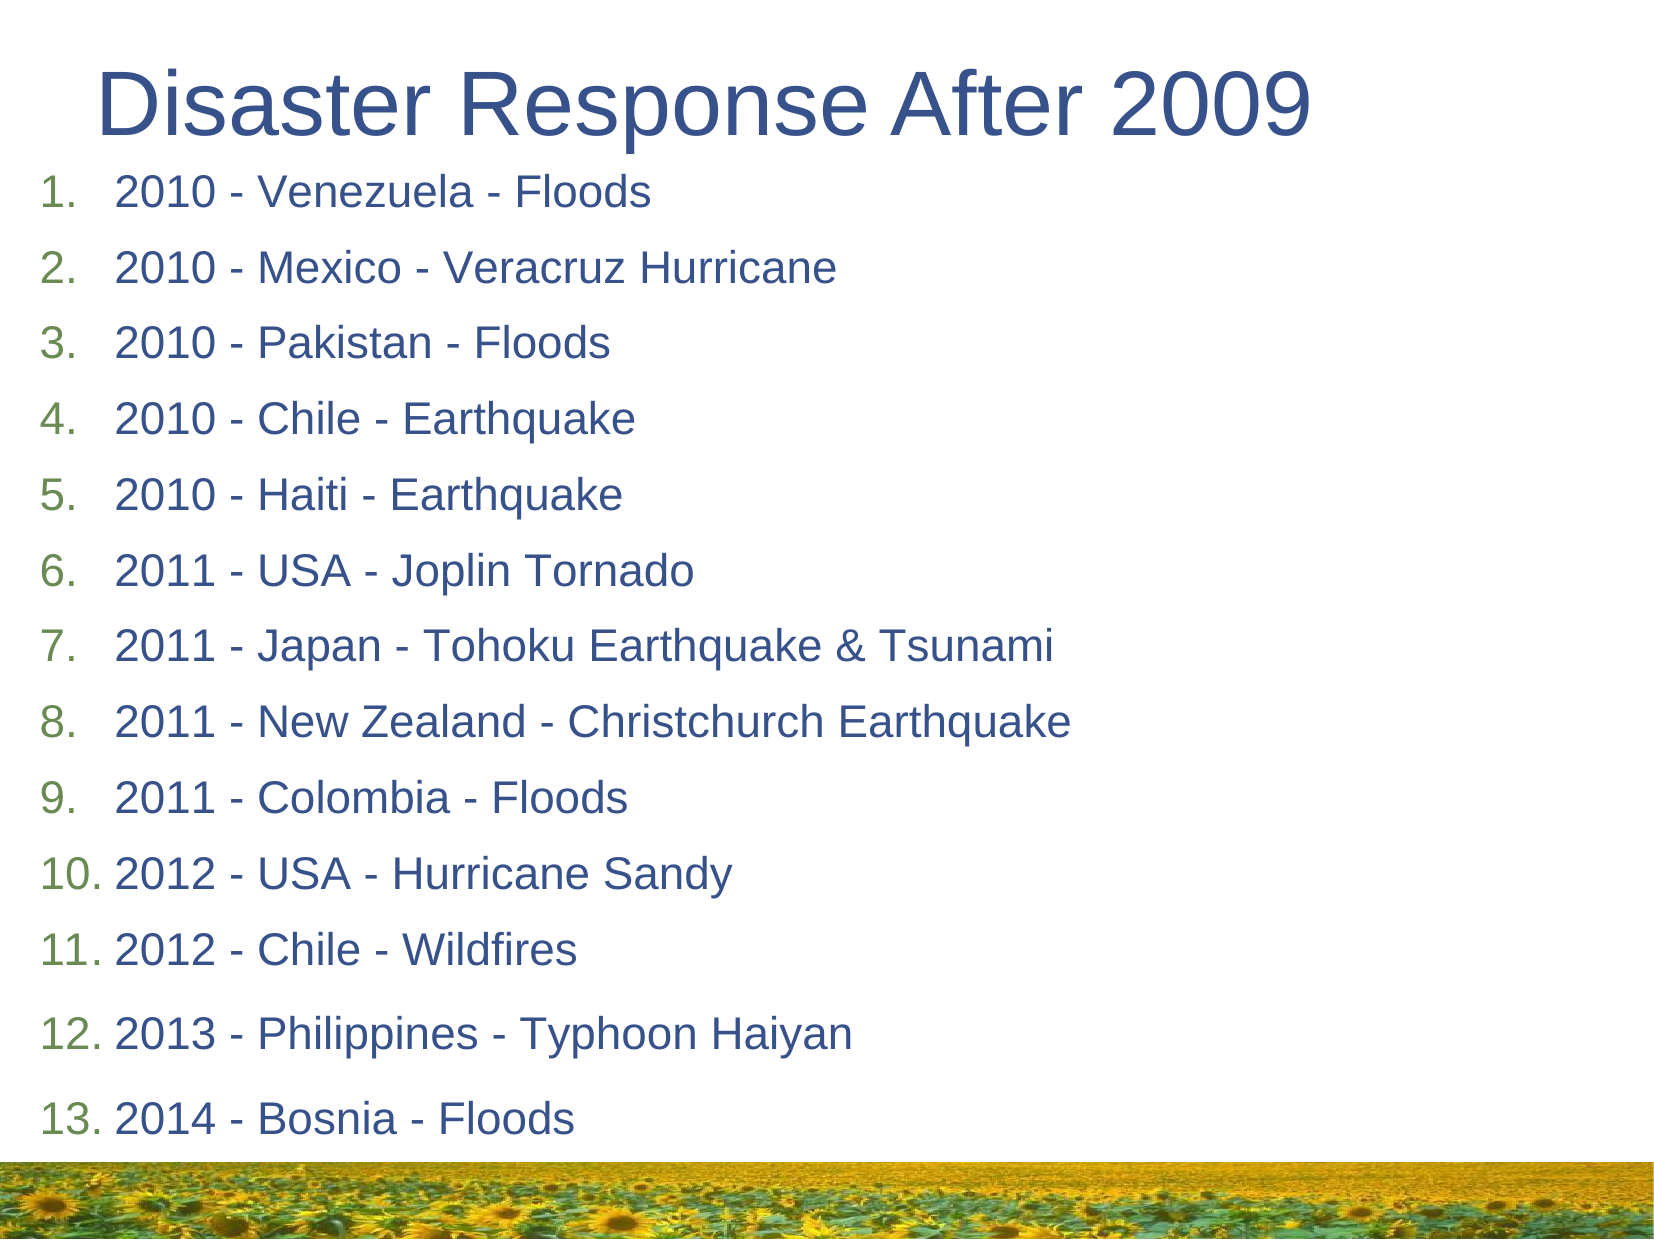

# Disaster Response After 2009
2010 - Venezuela - Floods
2010 - Mexico - Veracruz Hurricane
2010 - Pakistan - Floods
2010 - Chile - Earthquake
2010 - Haiti - Earthquake
2011 - USA - Joplin Tornado
2011 - Japan - Tohoku Earthquake & Tsunami
2011 - New Zealand - Christchurch Earthquake
2011 - Colombia - Floods
2012 - USA - Hurricane Sandy
2012 - Chile - Wildfires
2013 - Philippines - Typhoon Haiyan
2014 - Bosnia - Floods